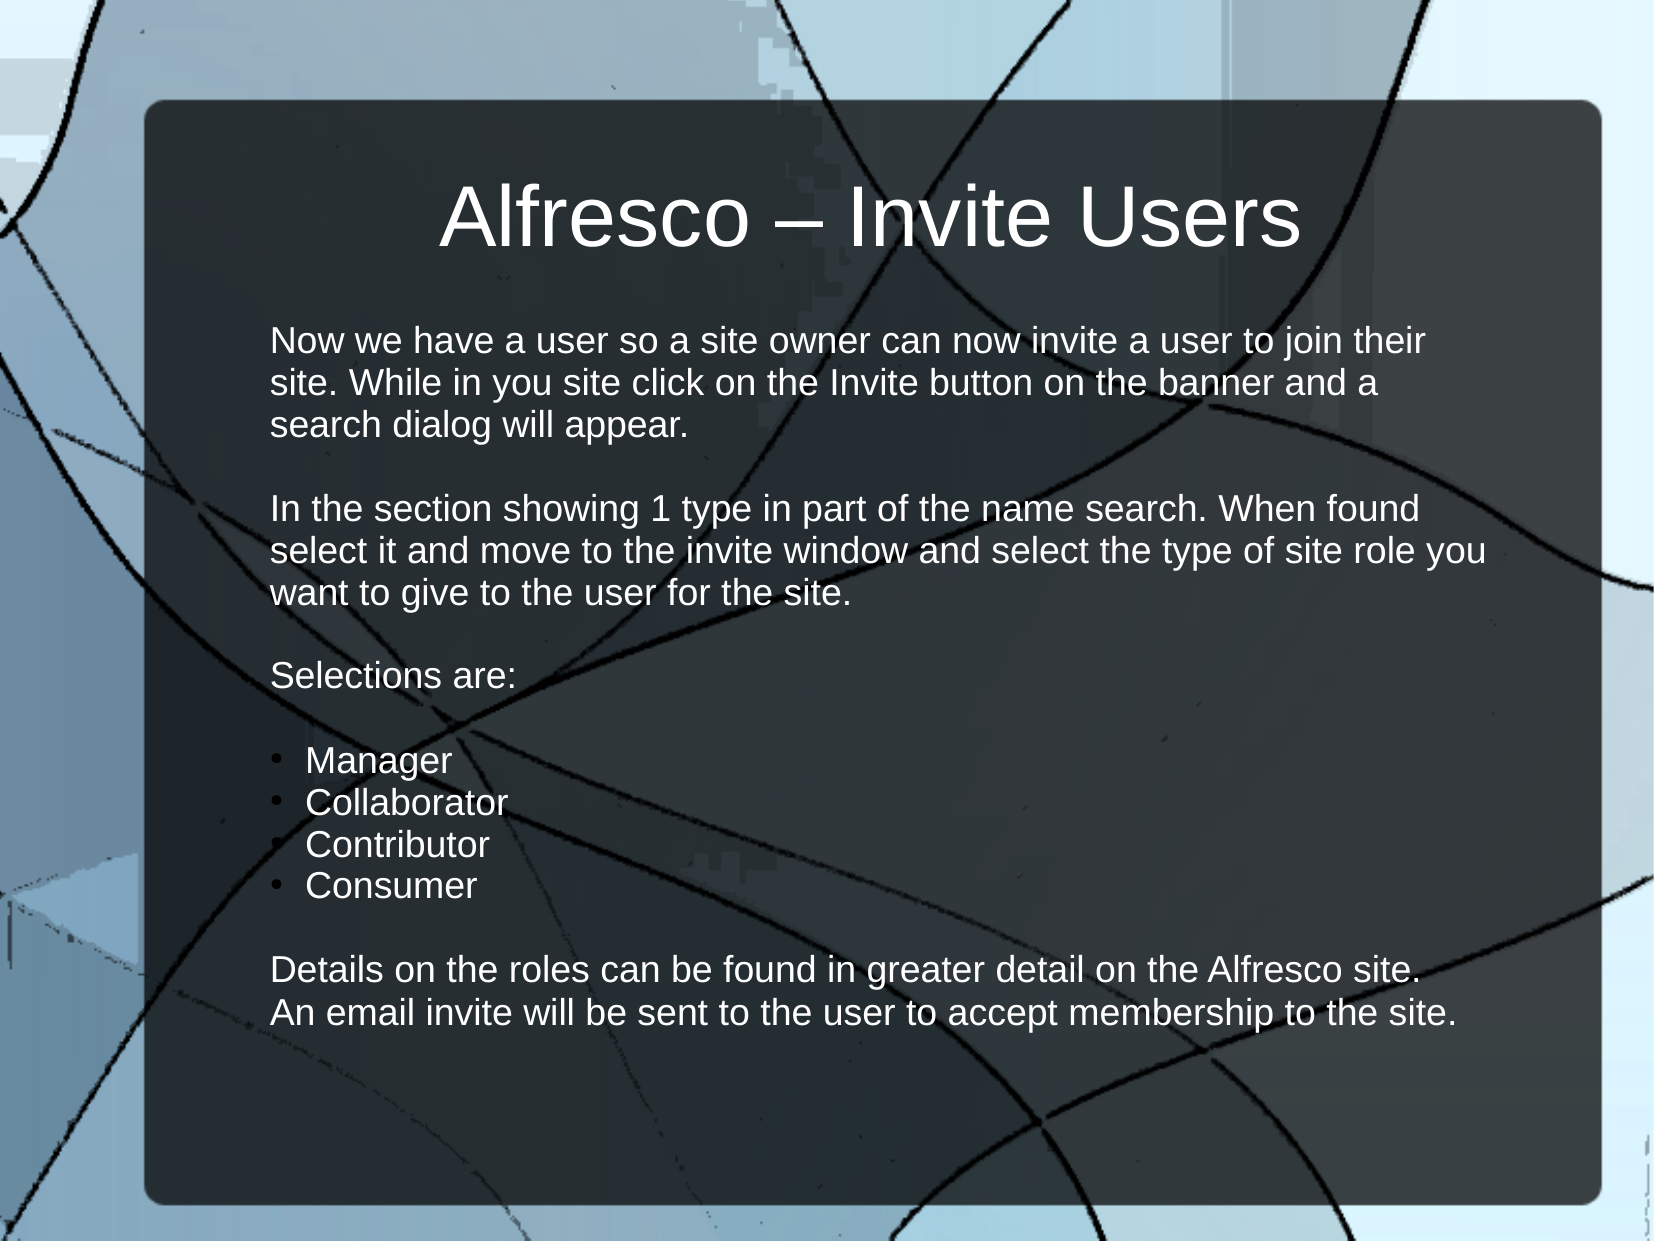

# Alfresco – Invite Users
Now we have a user so a site owner can now invite a user to join their site. While in you site click on the Invite button on the banner and a search dialog will appear.
In the section showing 1 type in part of the name search. When found select it and move to the invite window and select the type of site role you want to give to the user for the site.
Selections are:
Manager
Collaborator
Contributor
Consumer
Details on the roles can be found in greater detail on the Alfresco site.
An email invite will be sent to the user to accept membership to the site.